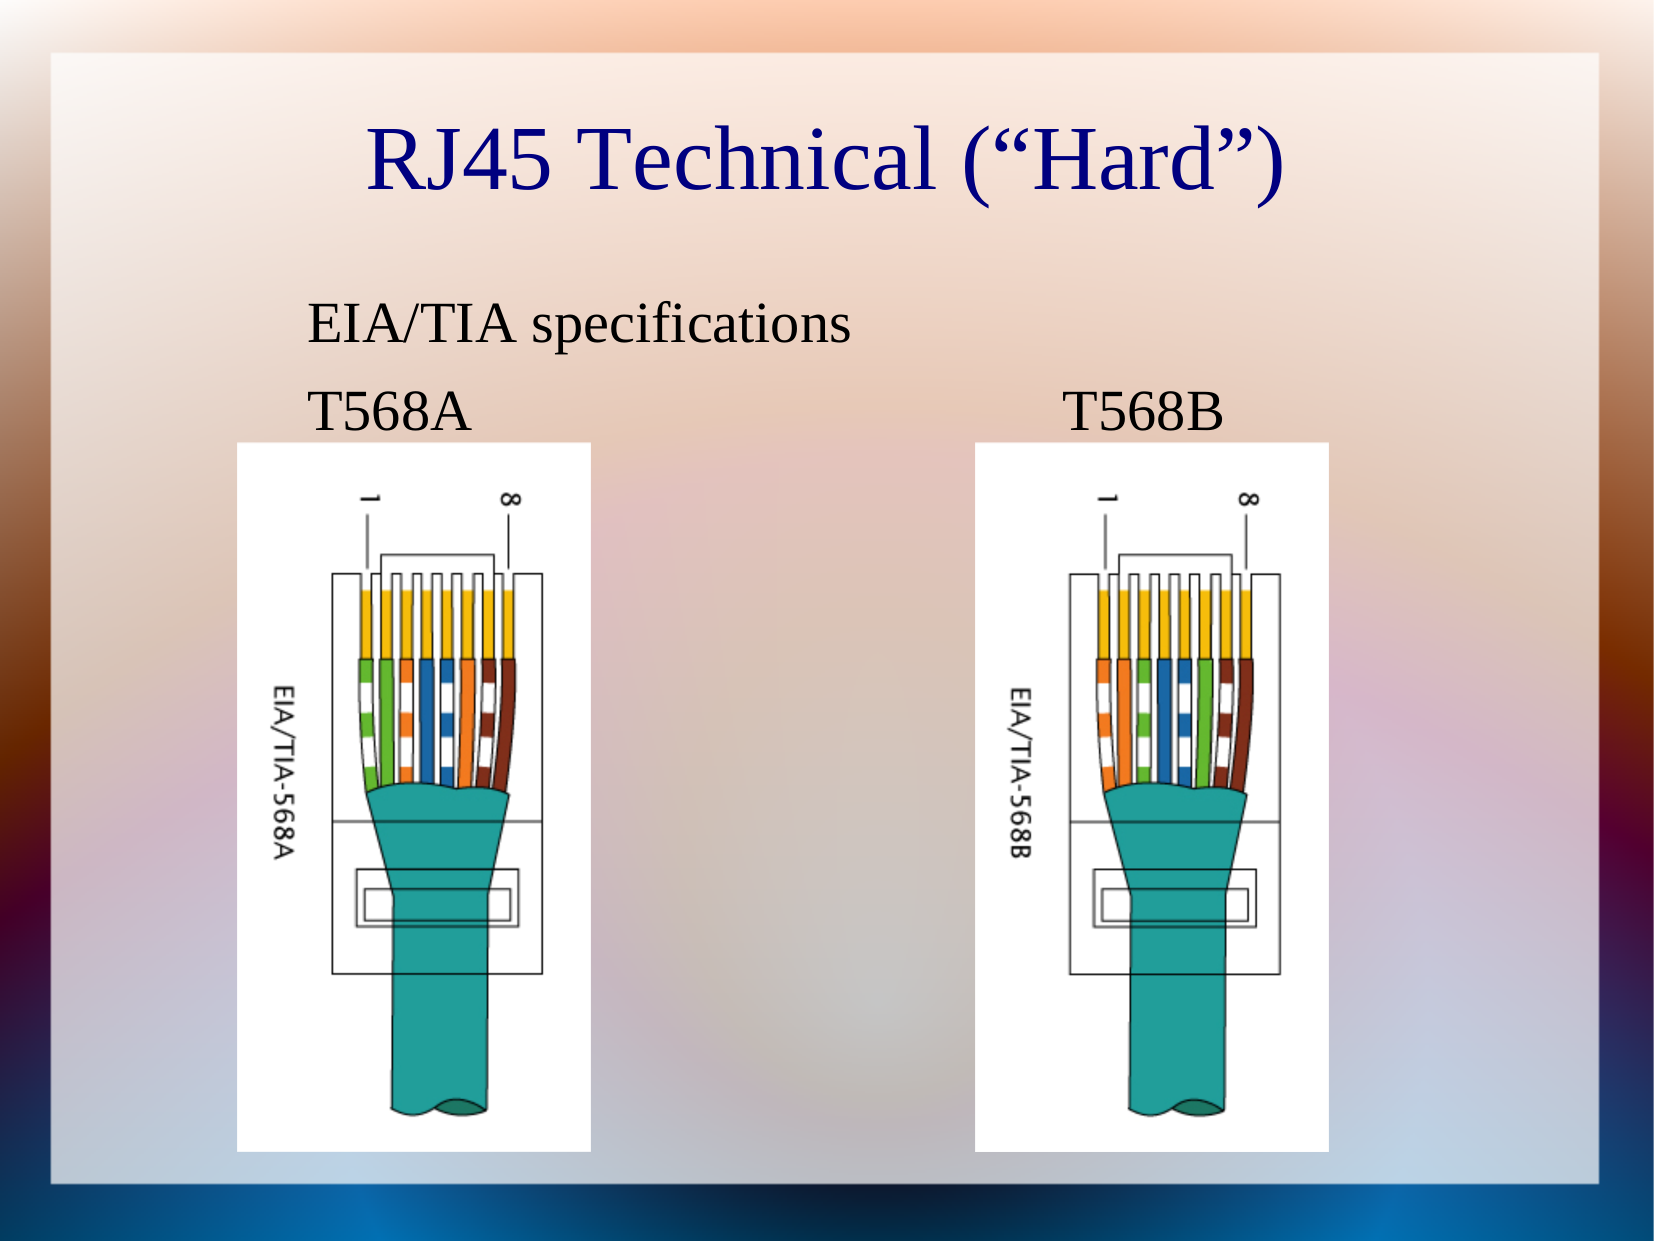

# RJ45 Technical (“Hard”)
EIA/TIA specifications
T568A						T568B